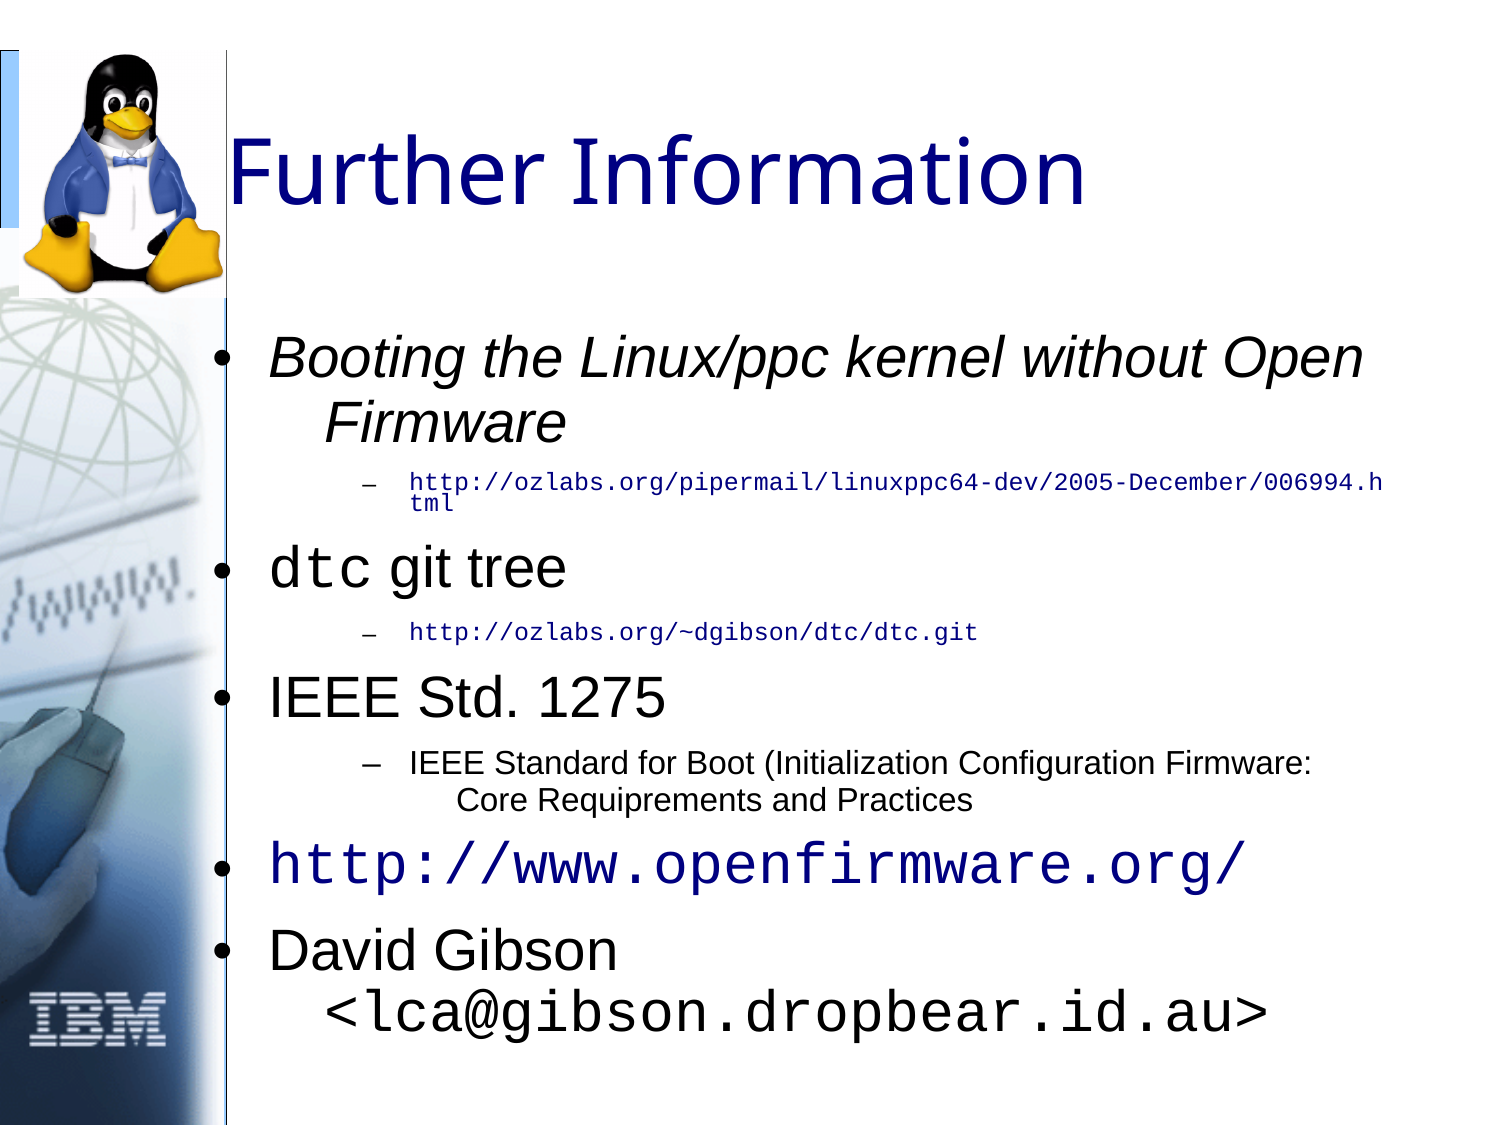

# Further Information
Booting the Linux/ppc kernel without Open Firmware
http://ozlabs.org/pipermail/linuxppc64-dev/2005-December/006994.html
dtc git tree
http://ozlabs.org/~dgibson/dtc/dtc.git
IEEE Std. 1275
IEEE Standard for Boot (Initialization Configuration Firmware: Core Requiprements and Practices
http://www.openfirmware.org/
David Gibson <lca@gibson.dropbear.id.au>